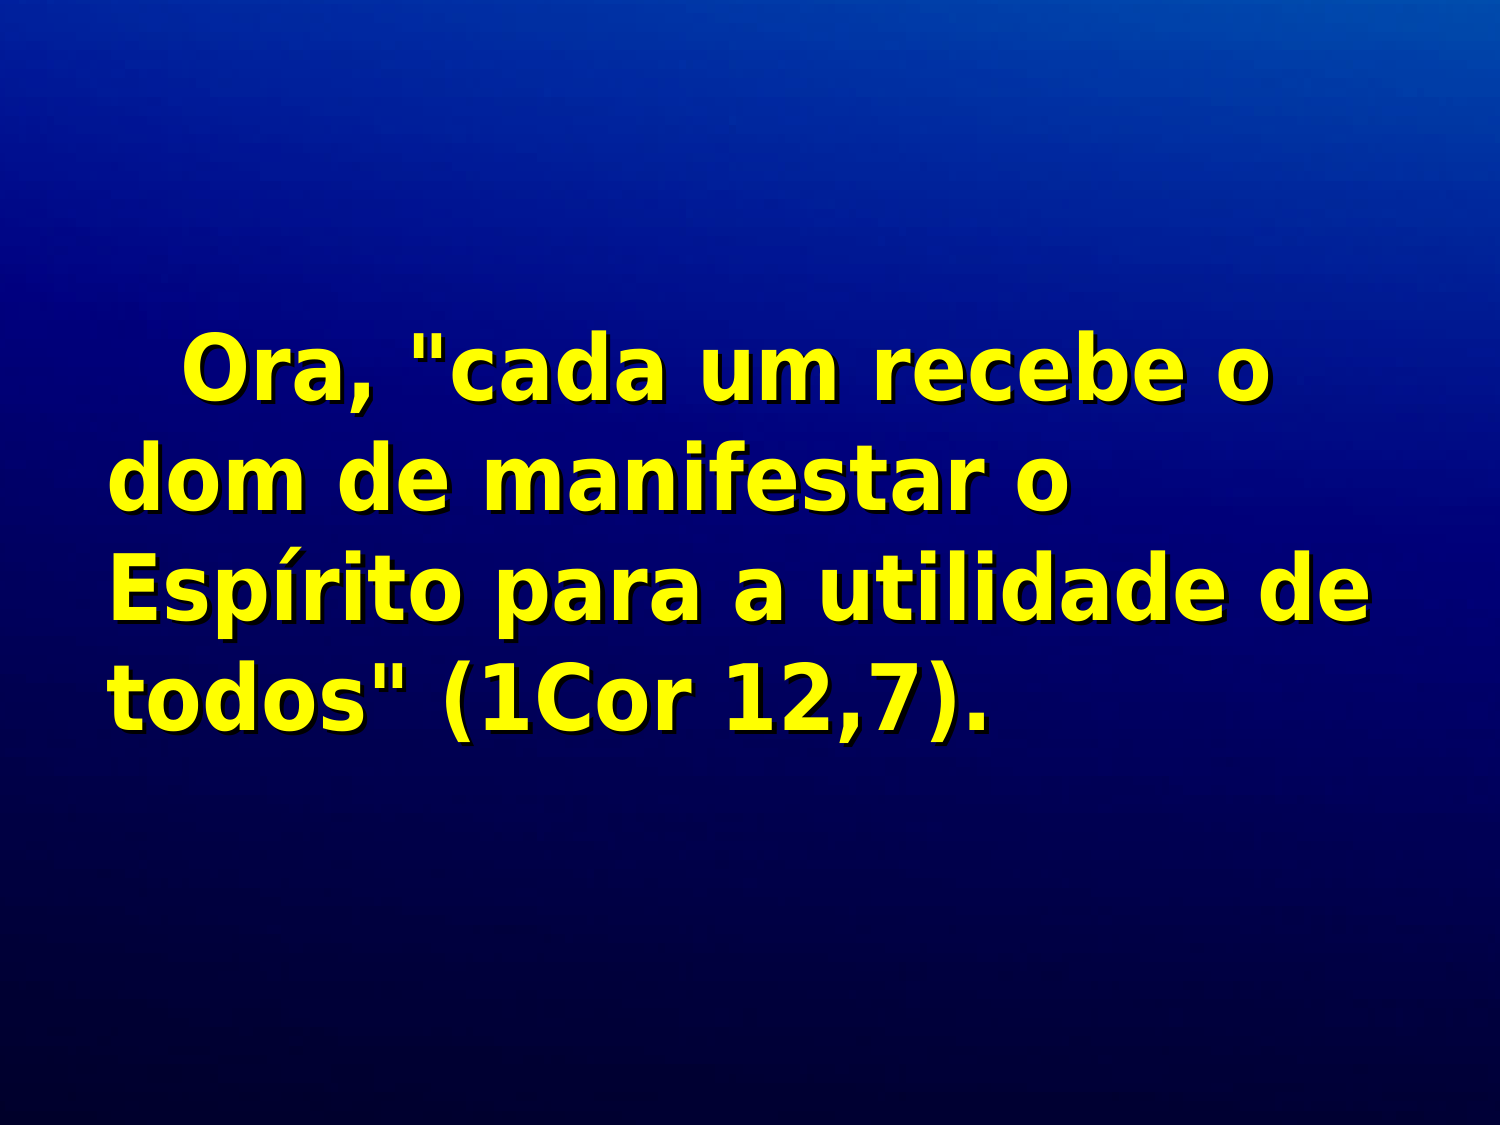

Ora, "cada um recebe o dom de manifestar o Espírito para a utilidade de todos" (1Cor 12,7).